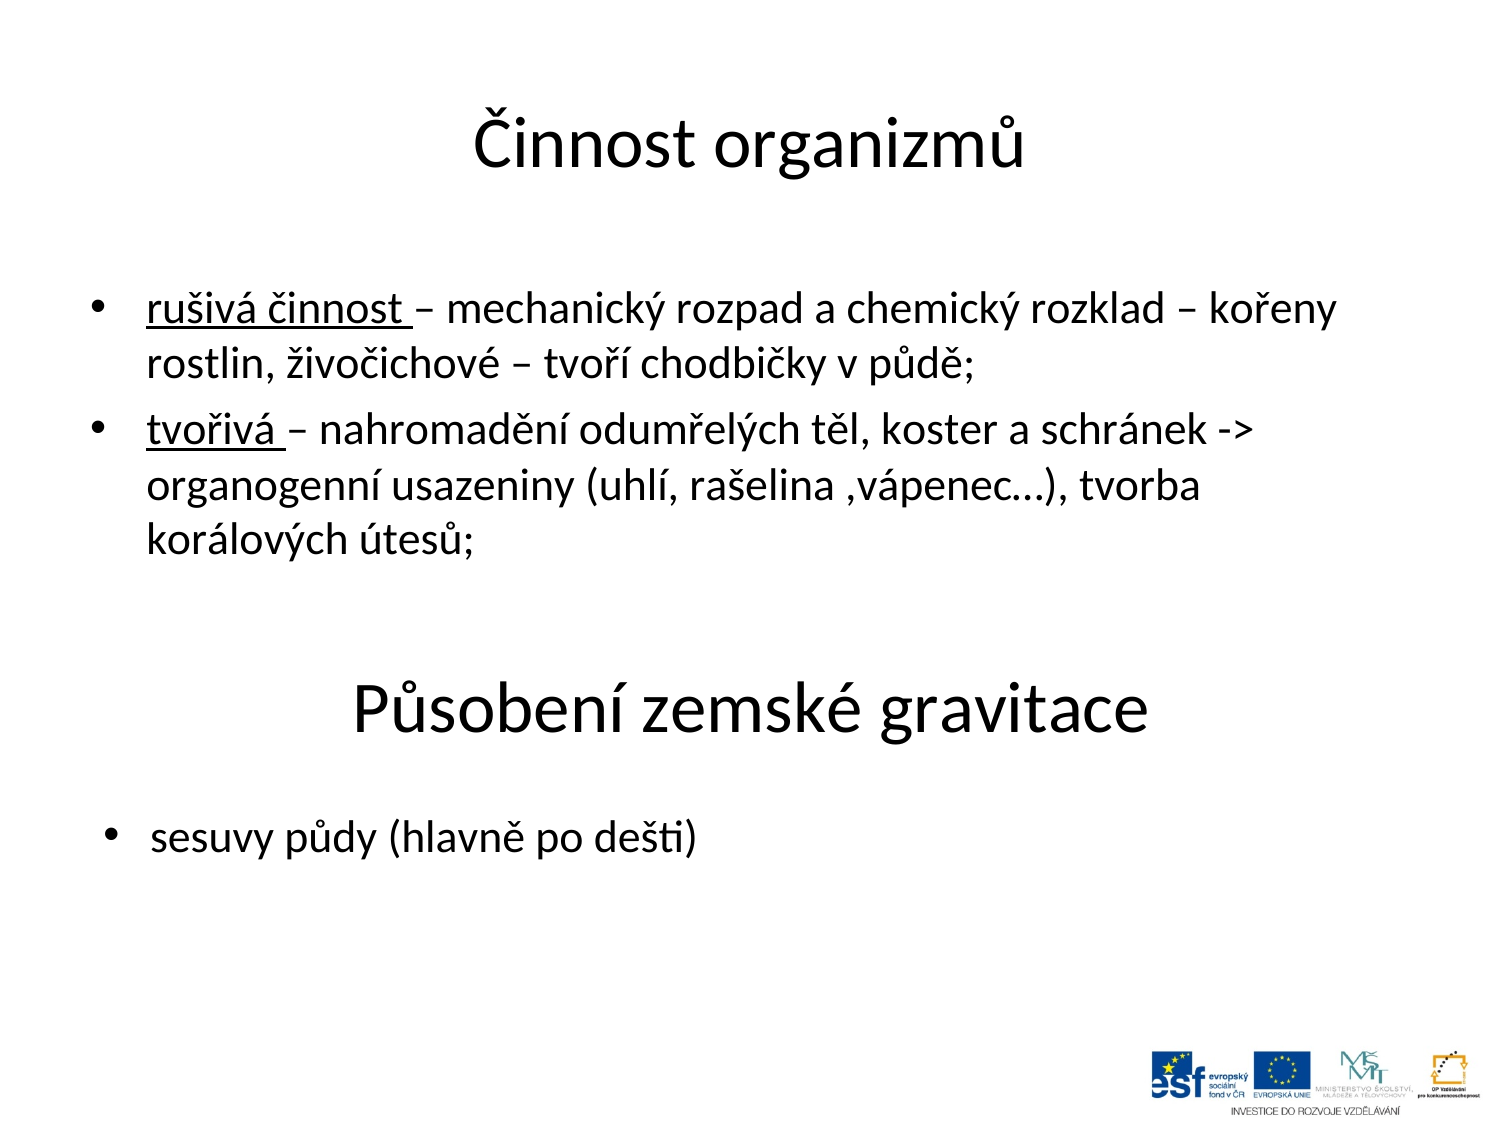

Činnost organizmů
# rušivá činnost – mechanický rozpad a chemický rozklad – kořeny rostlin, živočichové – tvoří chodbičky v půdě;
tvořivá – nahromadění odumřelých těl, koster a schránek -> organogenní usazeniny (uhlí, rašelina ,vápenec…), tvorba korálových útesů;
Působení zemské gravitace
 sesuvy půdy (hlavně po dešti)